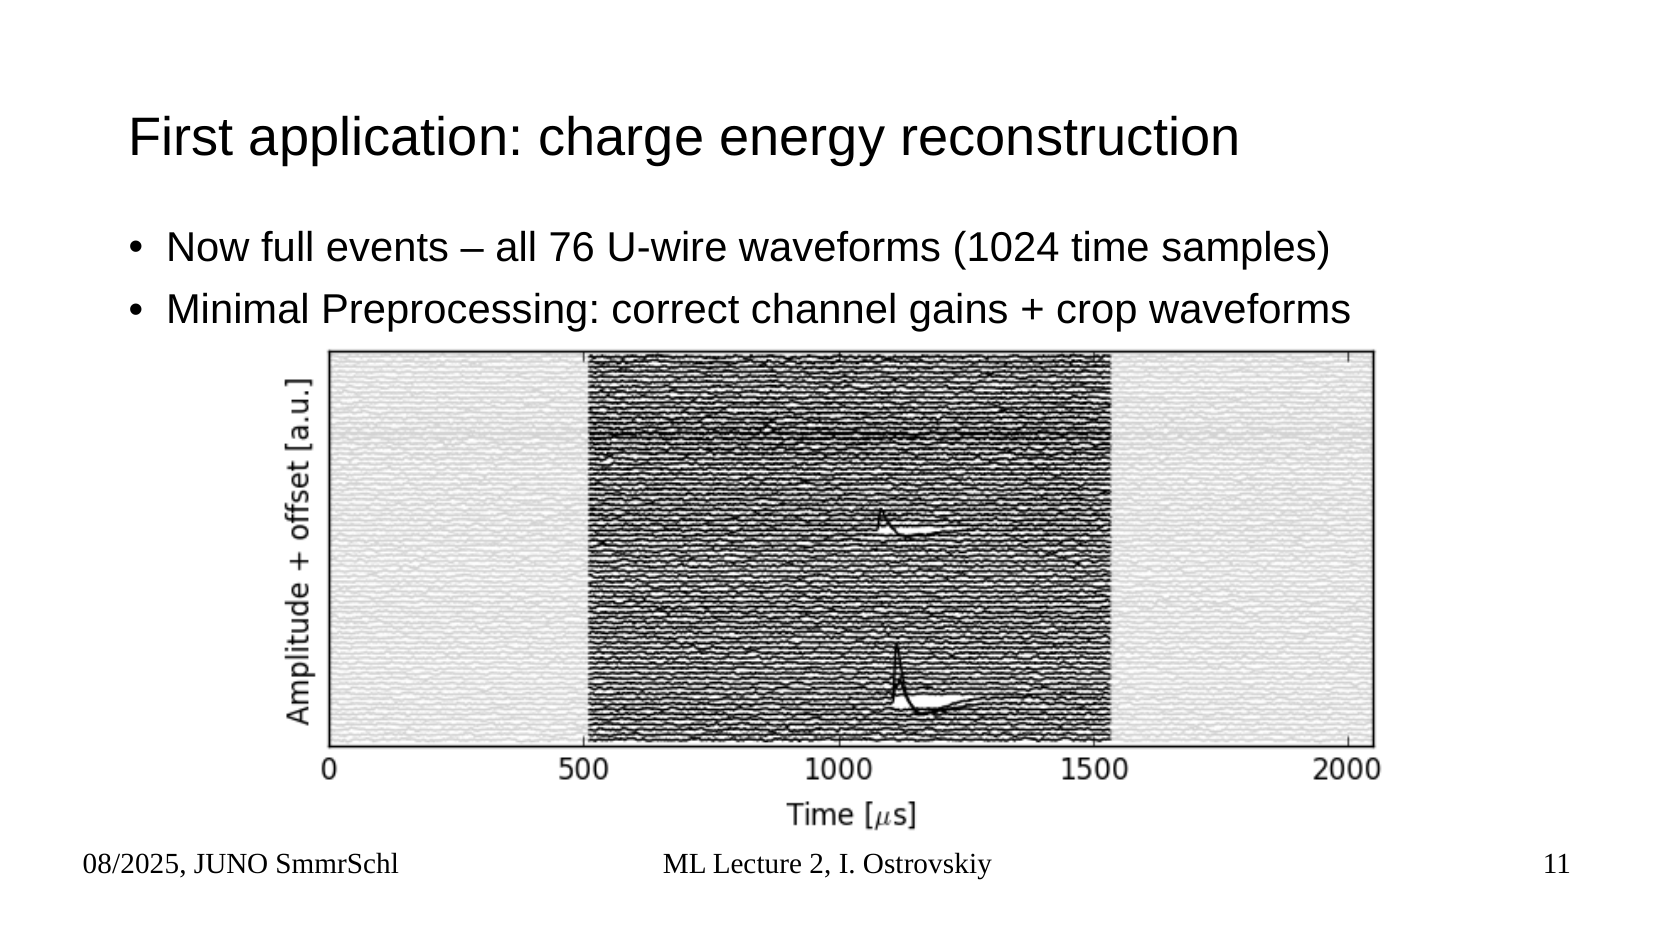

# First application: charge energy reconstruction
Now full events – all 76 U-wire waveforms (1024 time samples)
Minimal Preprocessing: correct channel gains + crop waveforms
08/2025, JUNO SmmrSchl
ML Lecture 2, I. Ostrovskiy
11